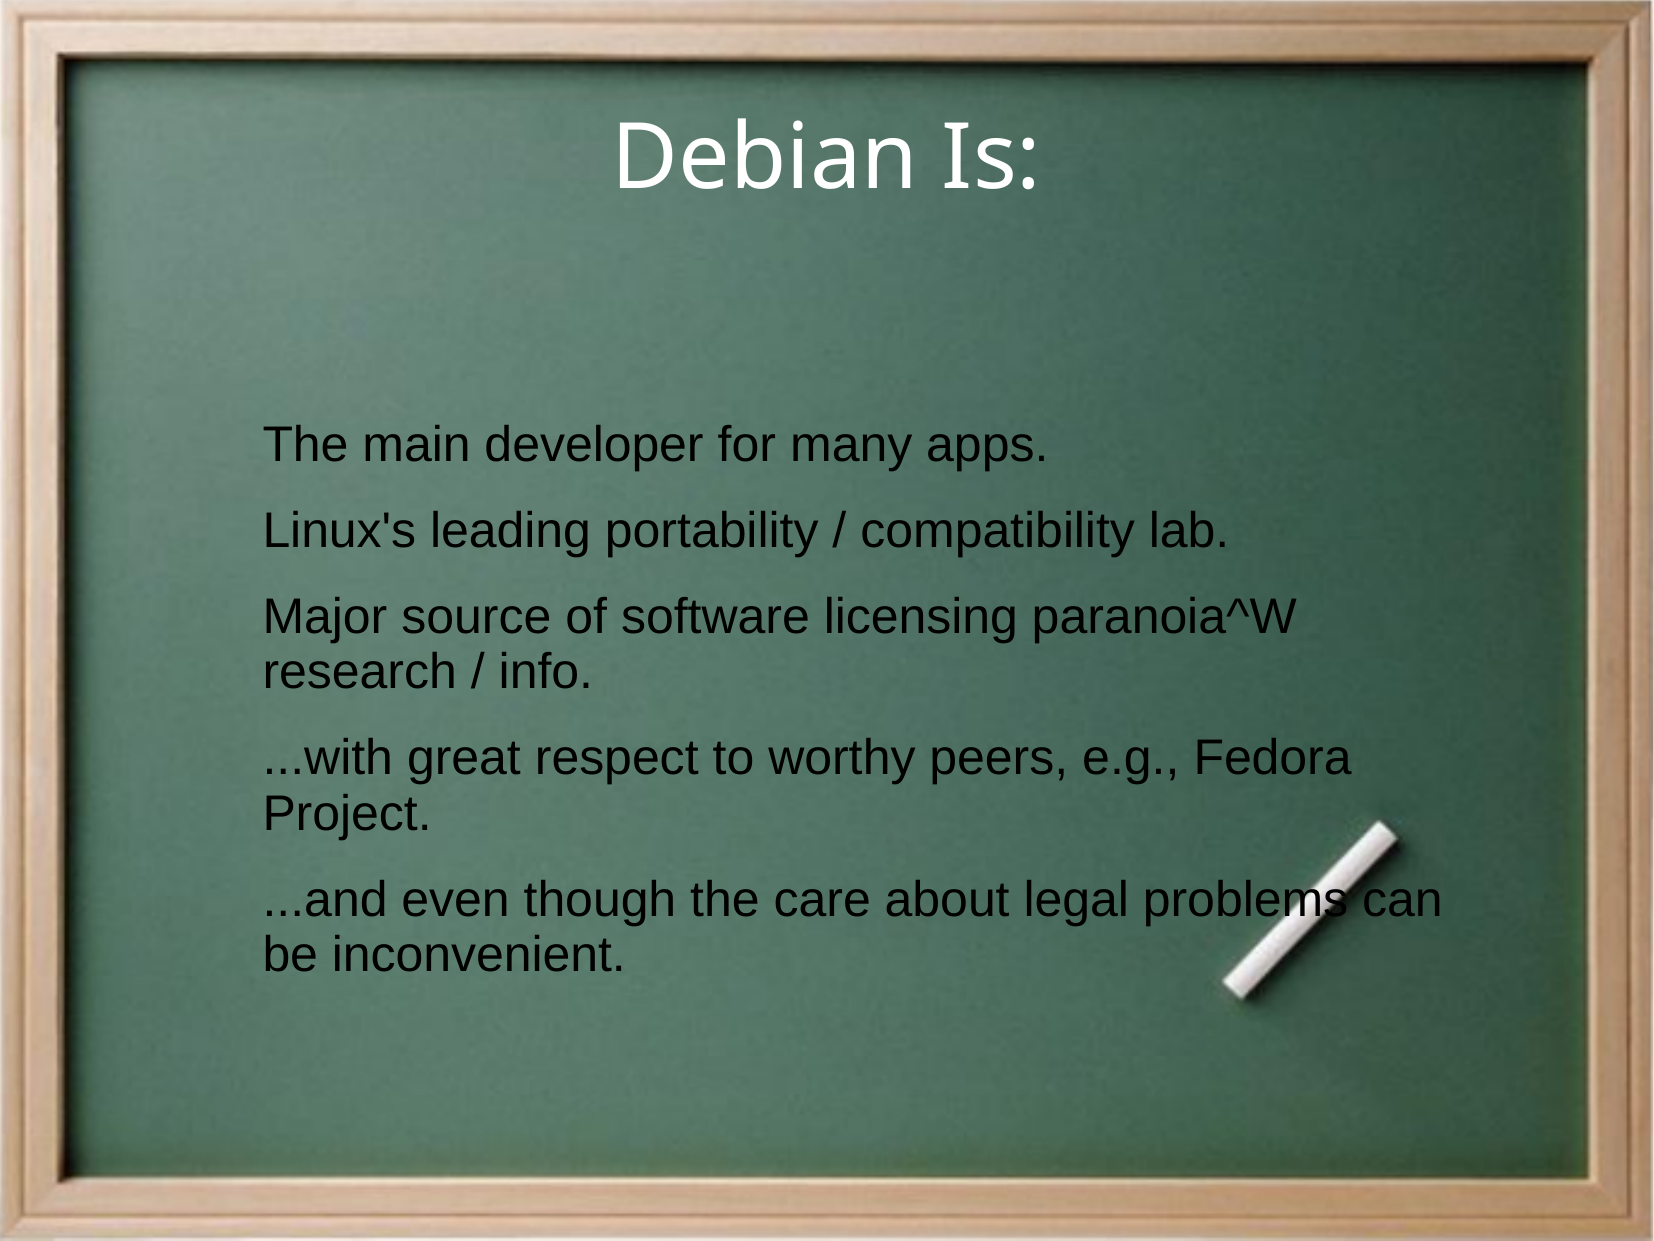

# Debian Is:
The main developer for many apps.
Linux's leading portability / compatibility lab.
Major source of software licensing paranoia^W research / info.
...with great respect to worthy peers, e.g., Fedora Project.
...and even though the care about legal problems can be inconvenient.